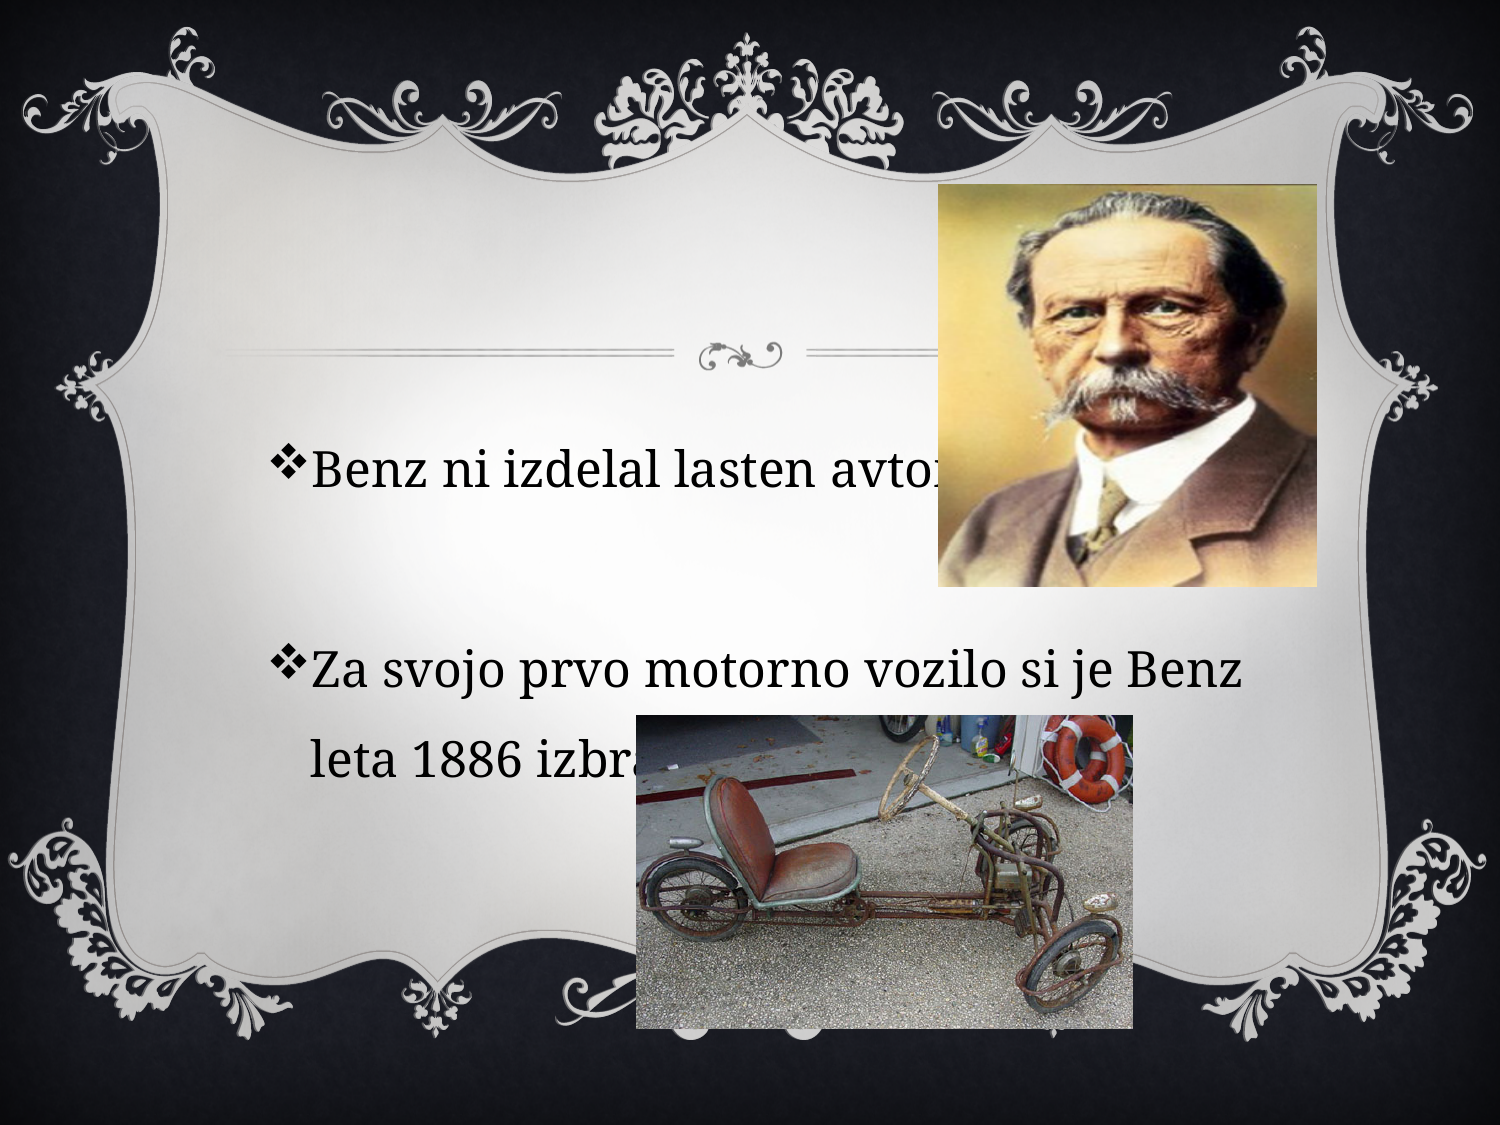

#
Benz ni izdelal lasten avtomobil
Za svojo prvo motorno vozilo si je Benz leta 1886 izbral trikolesnik